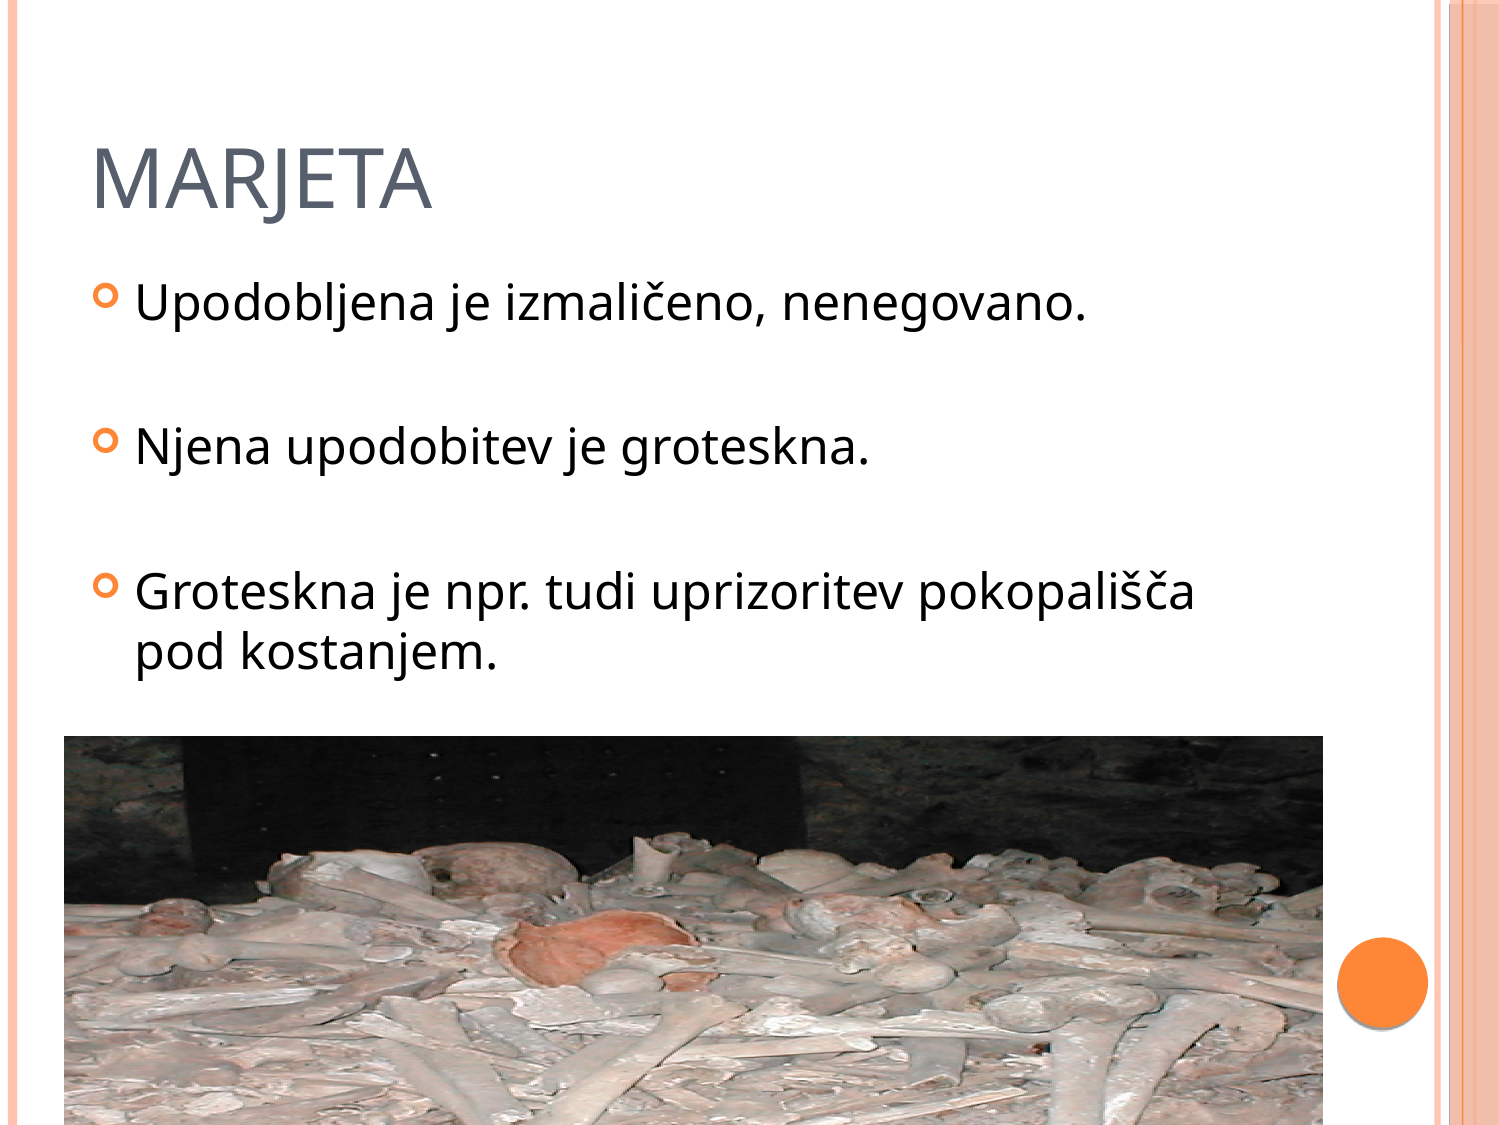

# Marjeta
Upodobljena je izmaličeno, nenegovano.
Njena upodobitev je groteskna.
Groteskna je npr. tudi uprizoritev pokopališča pod kostanjem.